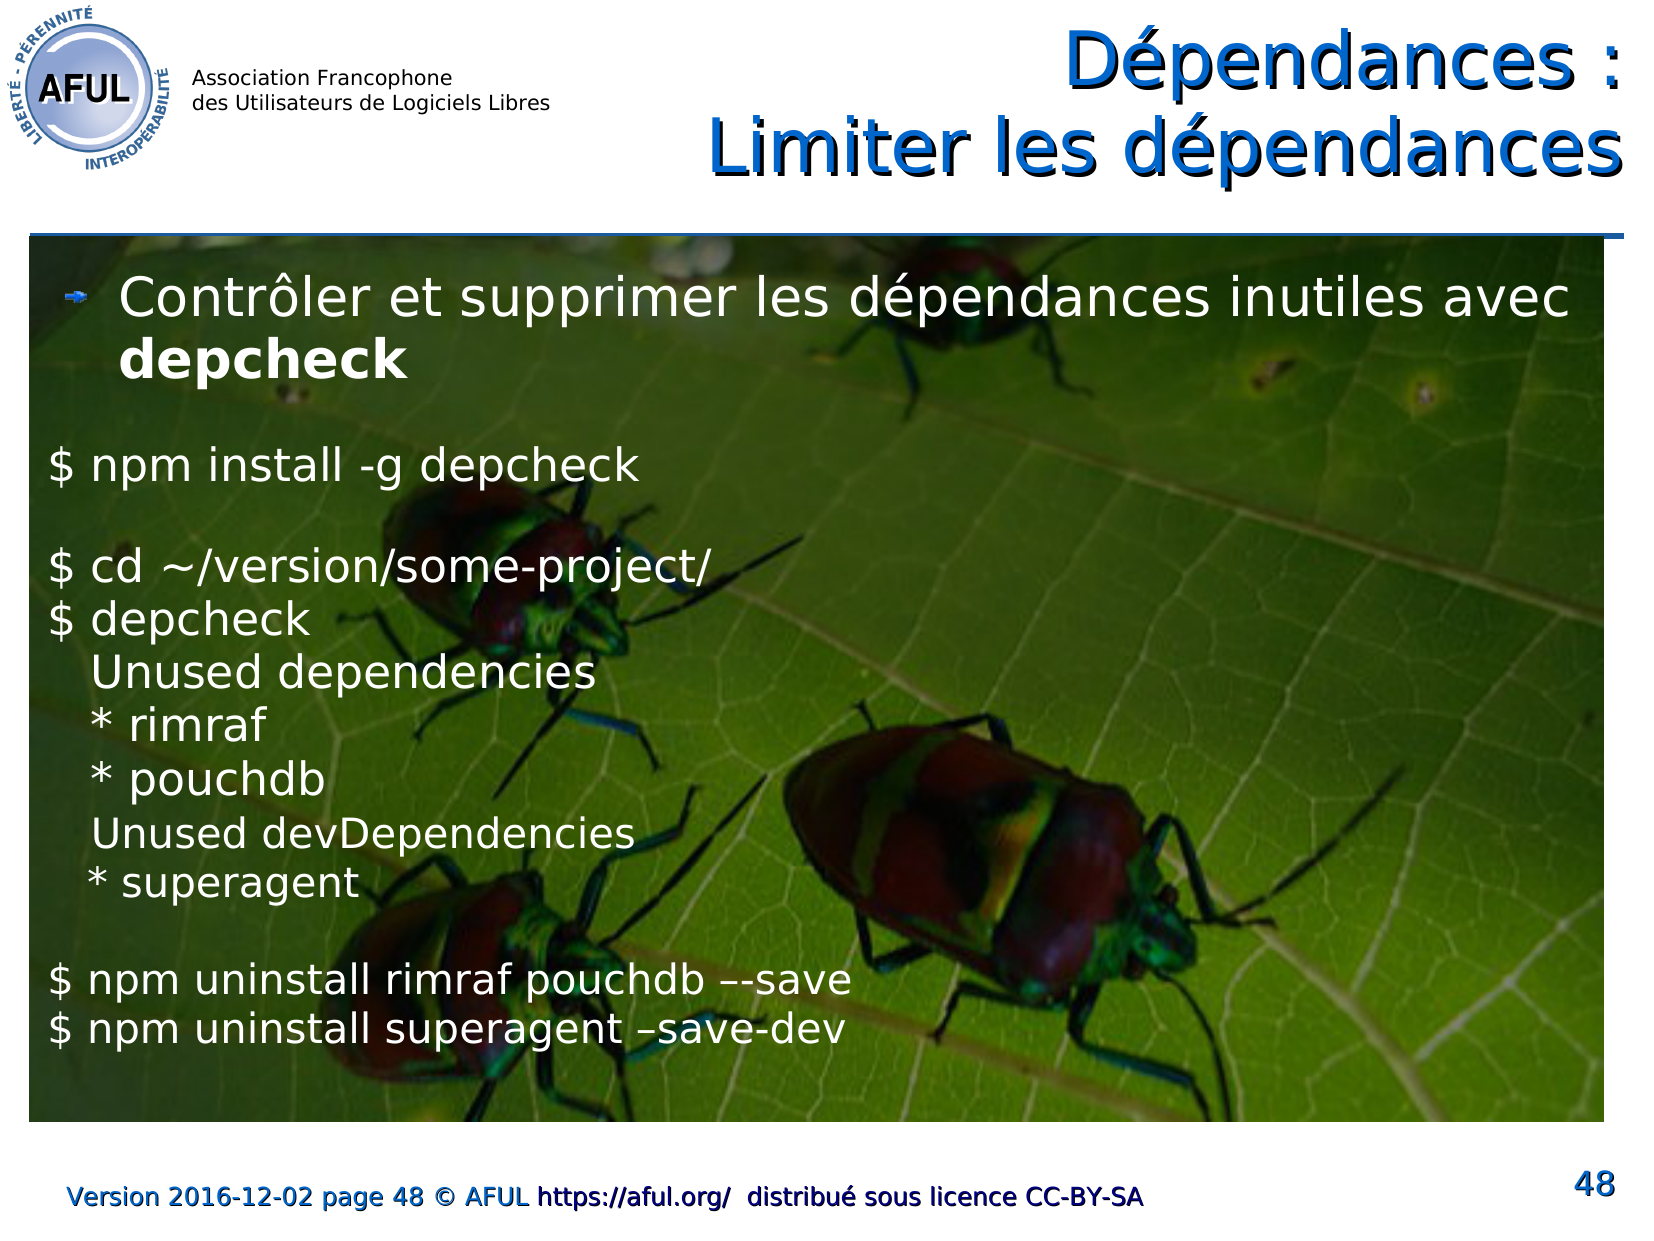

# Dépendances : Limiter les dépendances
Contrôler et supprimer les dépendances inutiles avec depcheck
$ npm install -g depcheck
$ cd ~/version/some-project/
$ depcheck
 Unused dependencies
 * rimraf
 * pouchdb
 Unused devDependencies
 * superagent
$ npm uninstall rimraf pouchdb –-save
$ npm uninstall superagent –save-dev